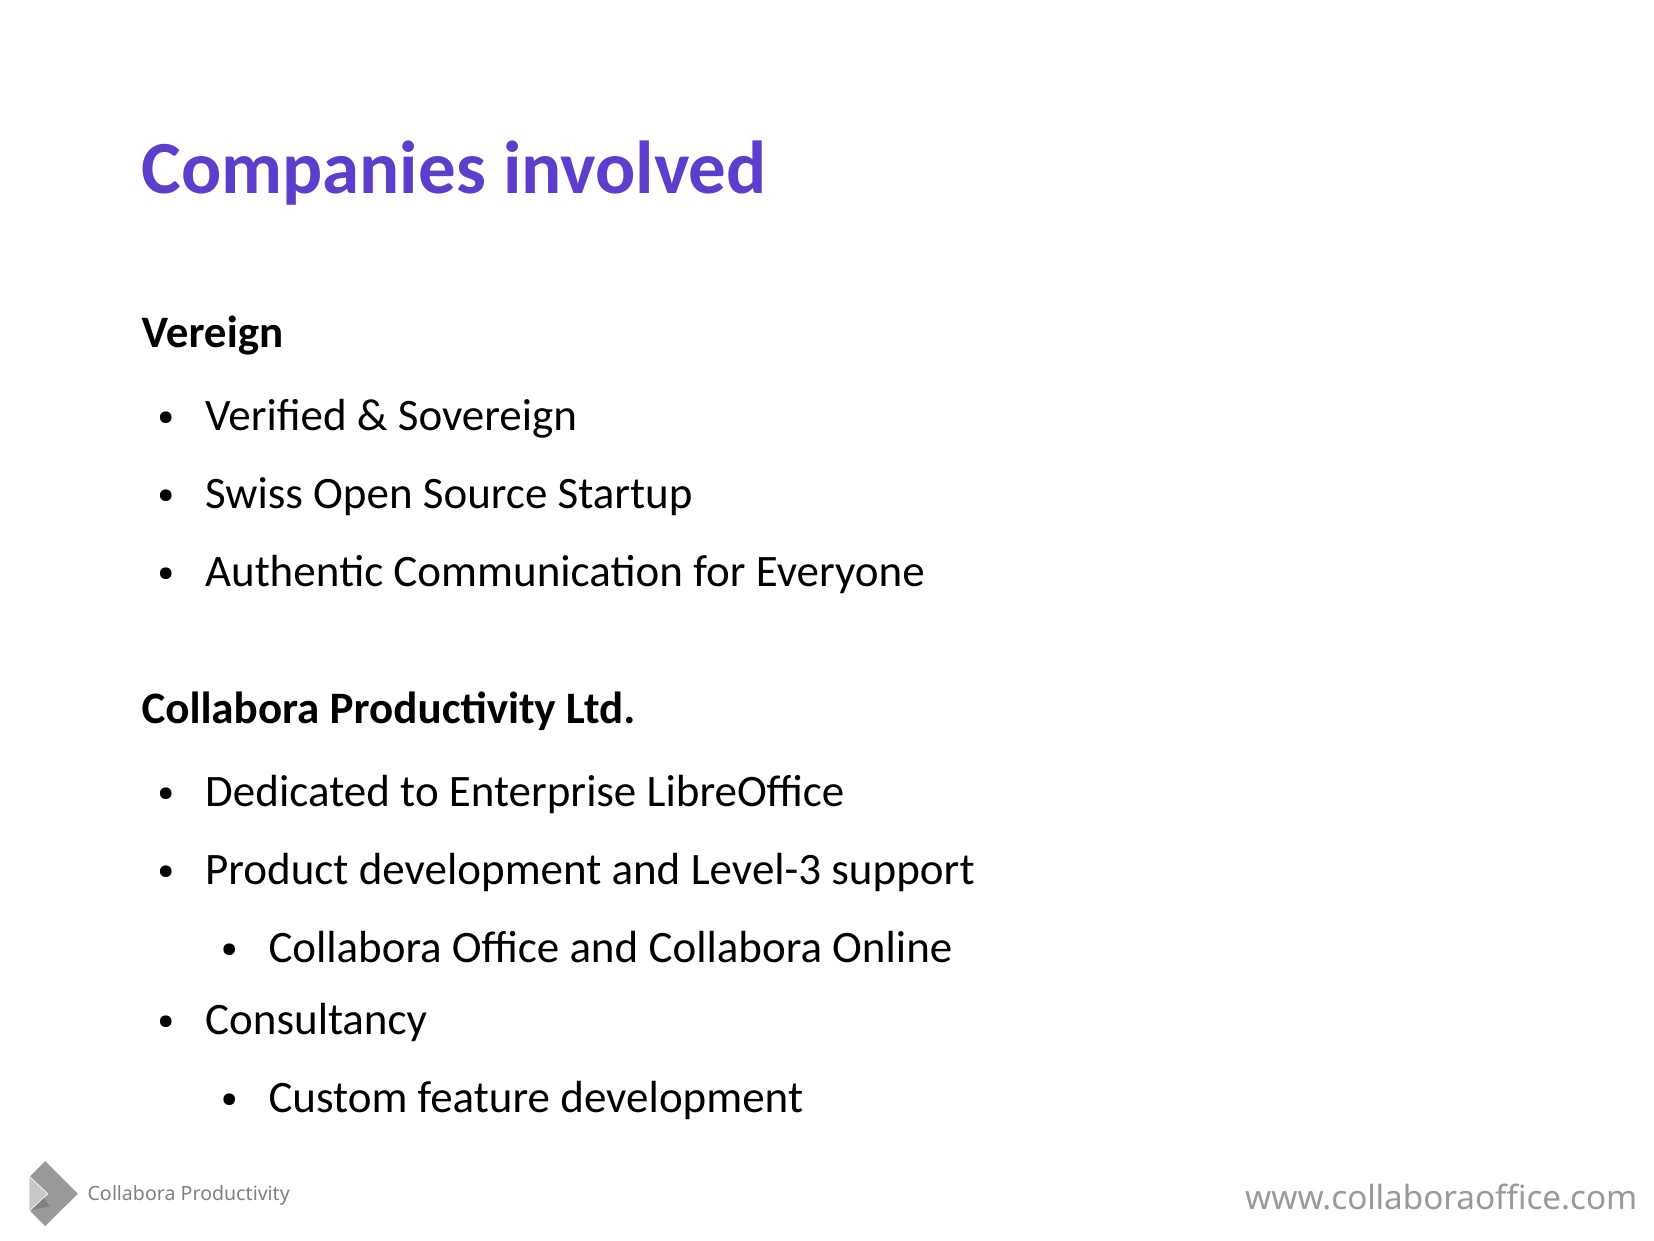

# Companies involved
Vereign
Verified & Sovereign
Swiss Open Source Startup
Authentic Communication for Everyone
Collabora Productivity Ltd.
Dedicated to Enterprise LibreOffice
Product development and Level-3 support
Collabora Office and Collabora Online
Consultancy
Custom feature development